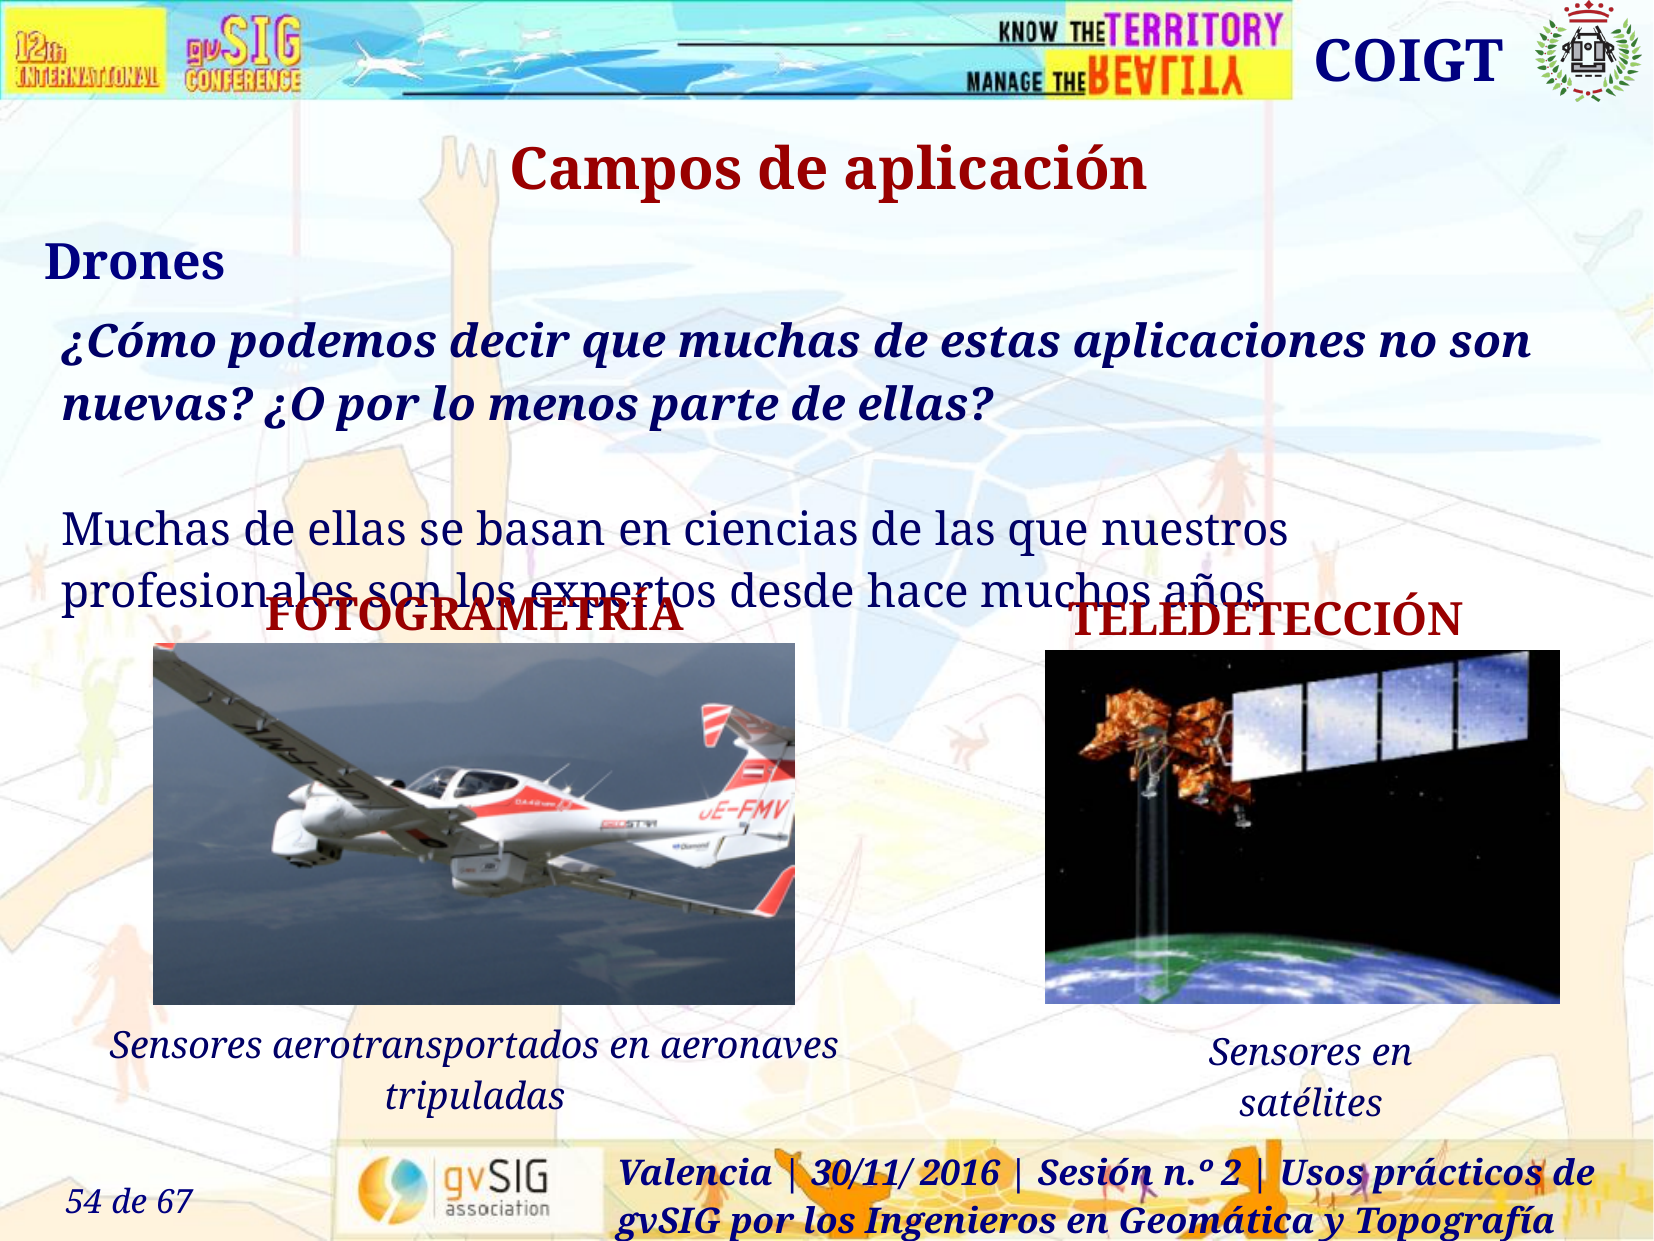

COIGT
Valencia | 30/11/ 2016 | Sesión n.º 2 | Usos prácticos de gvSIG por los Ingenieros en Geomática y Topografía
 de 67
Campos de aplicación
Drones
¿Cómo podemos decir que muchas de estas aplicaciones no son nuevas? ¿O por lo menos parte de ellas?
Muchas de ellas se basan en ciencias de las que nuestros profesionales son los expertos desde hace muchos años
FOTOGRAMETRÍA
TELEDETECCIÓN
Sensores aerotransportados en aeronaves tripuladas
Sensores en satélites